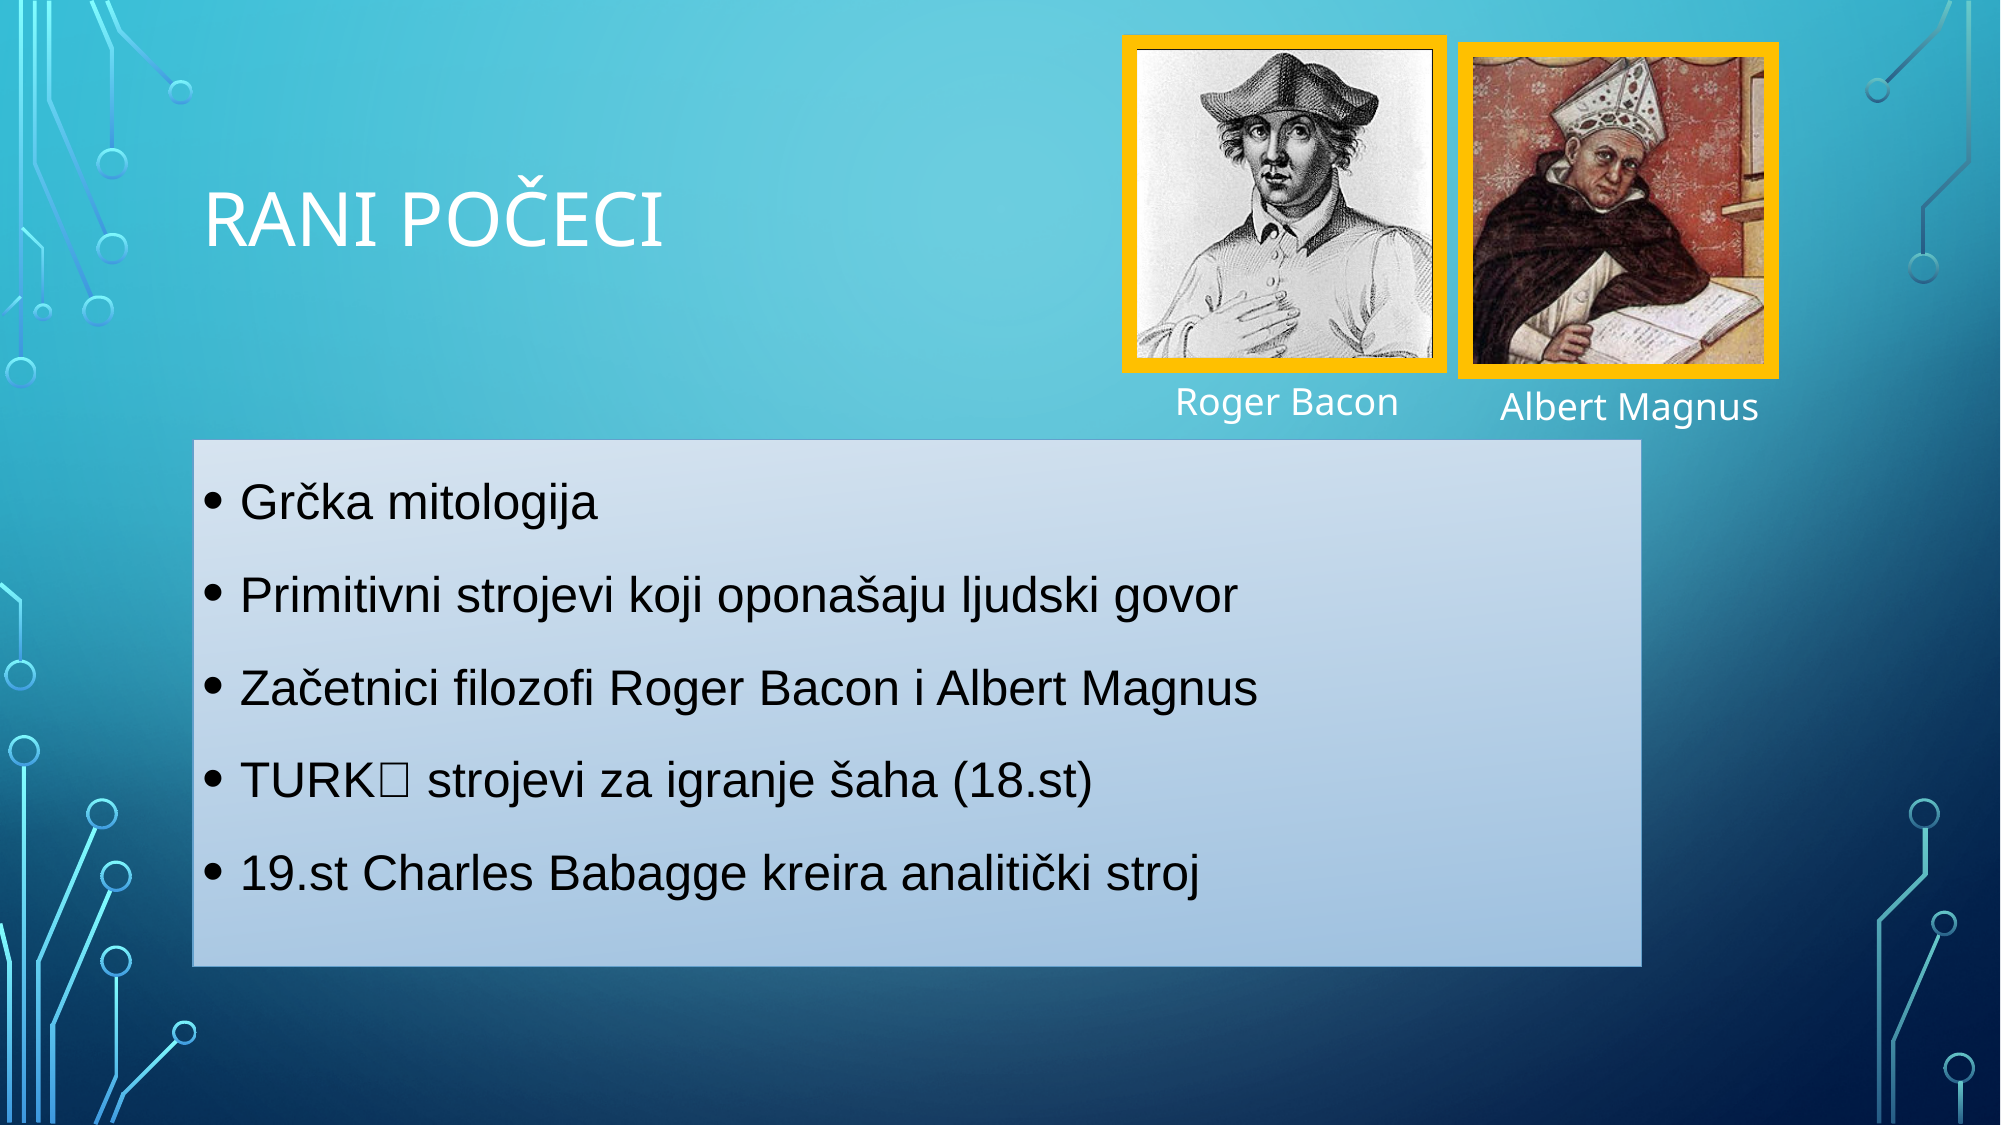

# RANI POČECI
Grčka mitologija
Primitivni strojevi koji oponašaju ljudski govor
Začetnici filozofi Roger Bacon i Albert Magnus
TURK strojevi za igranje šaha (18.st)
19.st Charles Babagge kreira analitički stroj
Roger Bacon
Albert Magnus